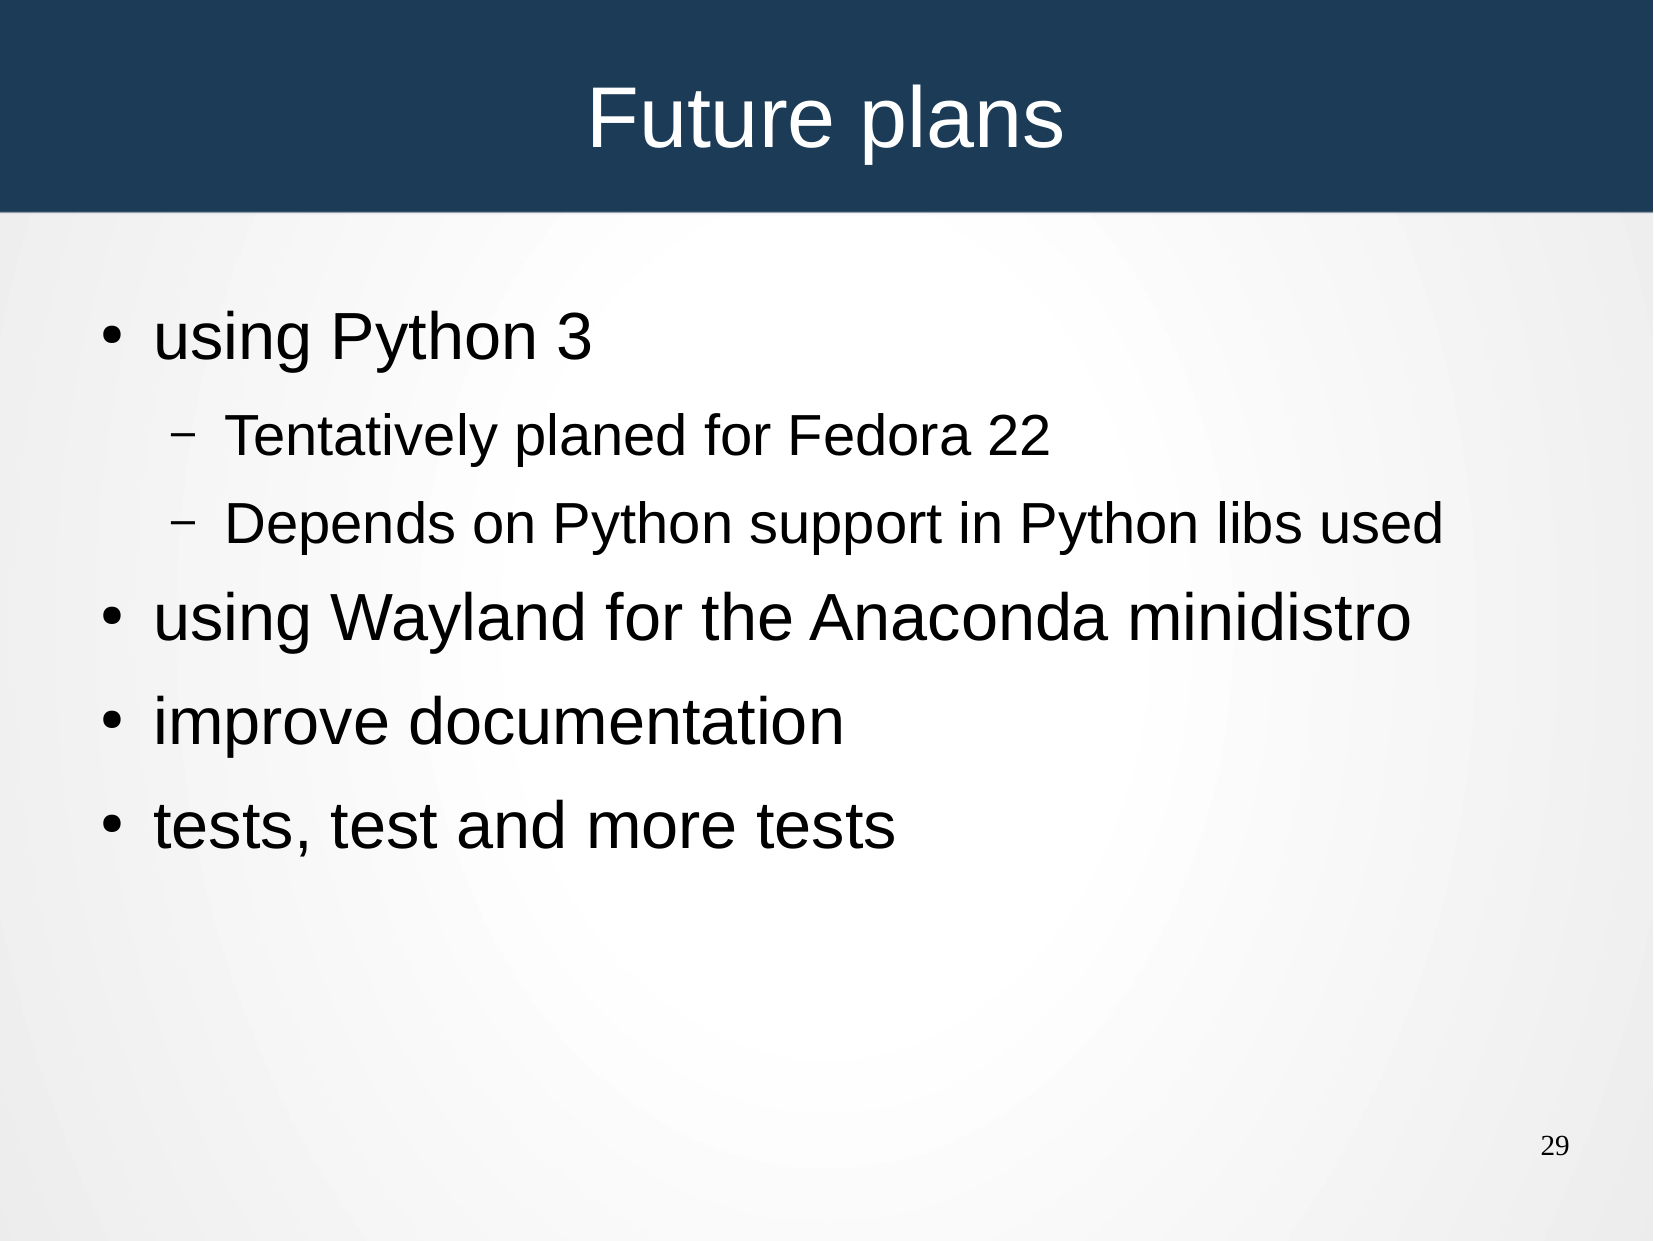

# Future plans
using Python 3
Tentatively planed for Fedora 22
Depends on Python support in Python libs used
using Wayland for the Anaconda minidistro
improve documentation
tests, test and more tests
29